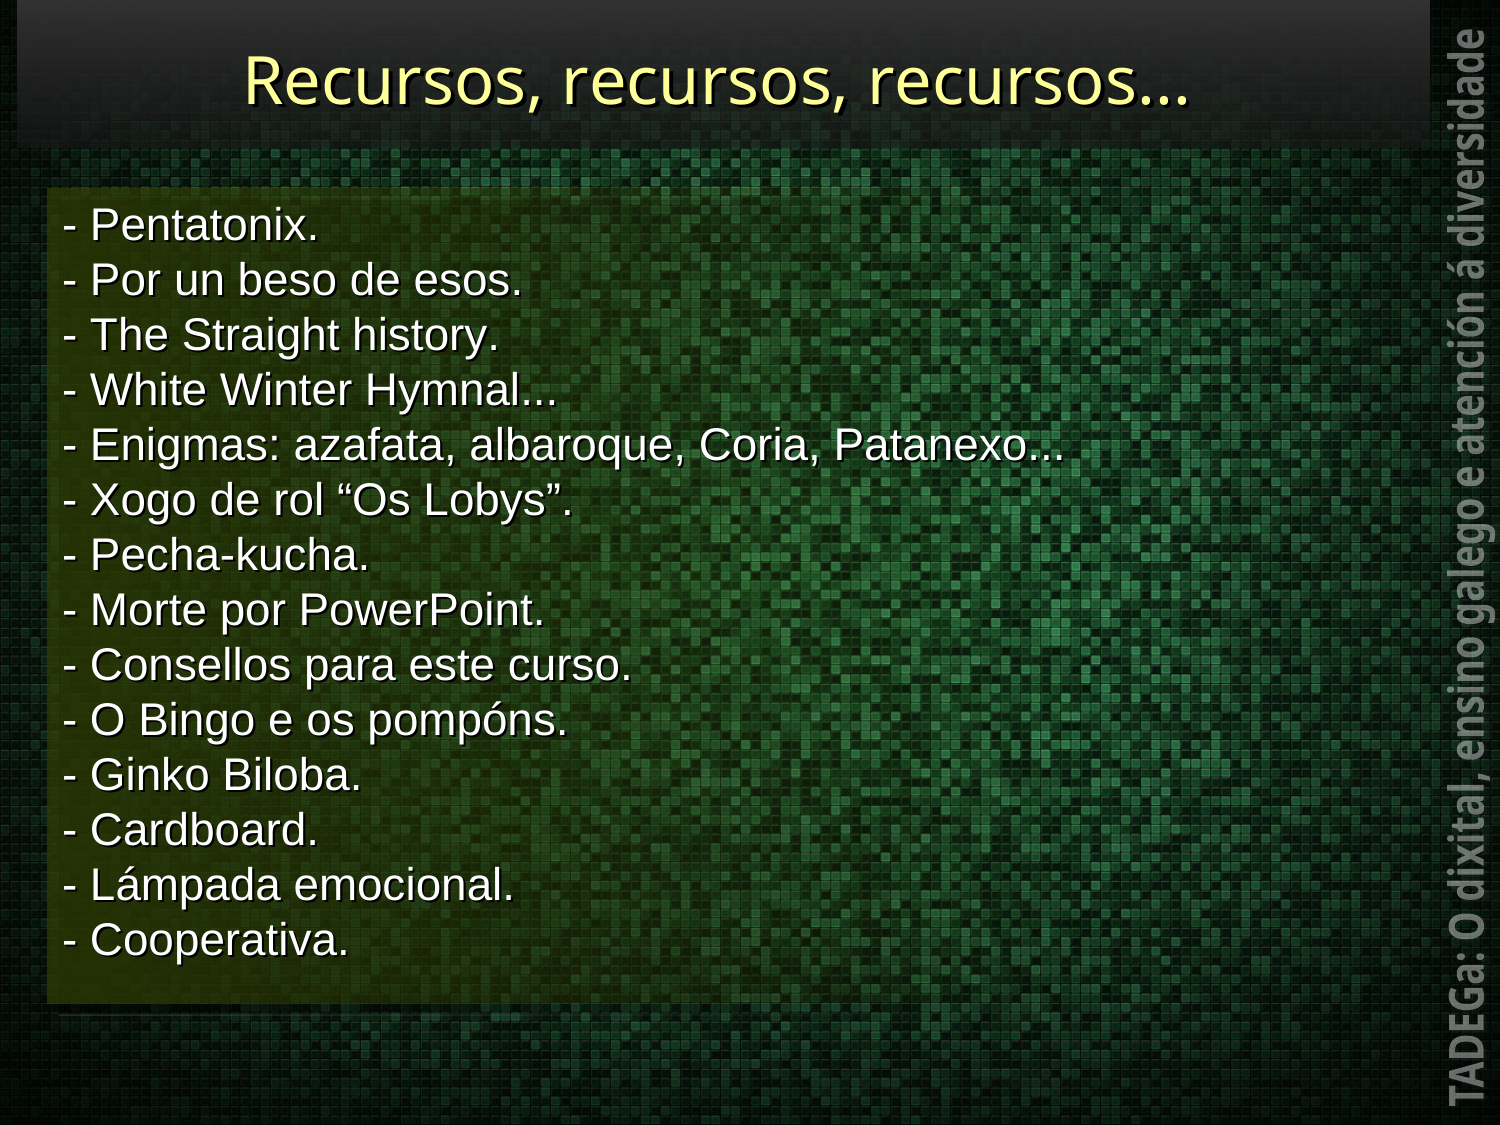

# Recursos, recursos, recursos...
- Pentatonix.
- Por un beso de esos.
- The Straight history.
- White Winter Hymnal...
- Enigmas: azafata, albaroque, Coria, Patanexo...
- Xogo de rol “Os Lobys”.
- Pecha-kucha.
- Morte por PowerPoint.
- Consellos para este curso.
- O Bingo e os pompóns.
- Ginko Biloba.
- Cardboard.
- Lámpada emocional.
- Cooperativa.